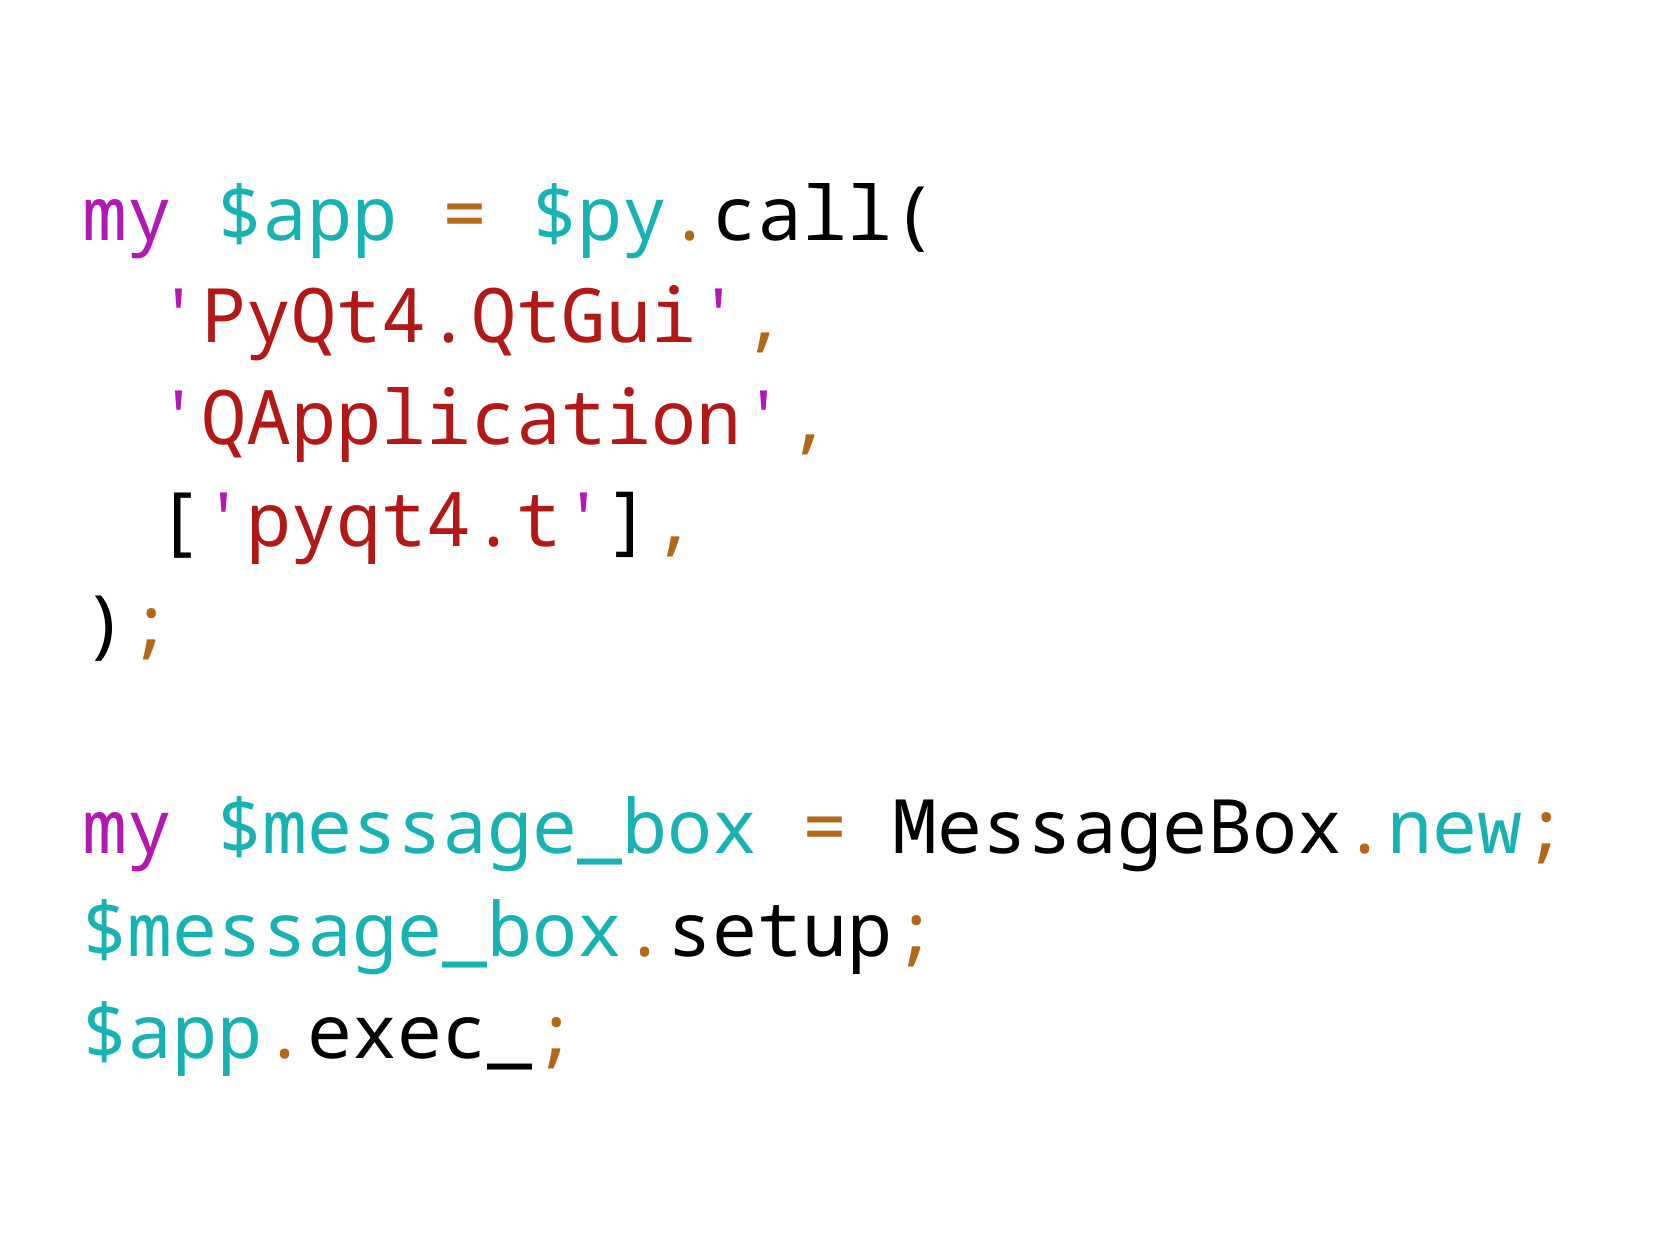

# my $app = $py.call( 'PyQt4.QtGui', 'QApplication', ['pyqt4.t'], ); my $message_box = MessageBox.new; $message_box.setup; $app.exec_;